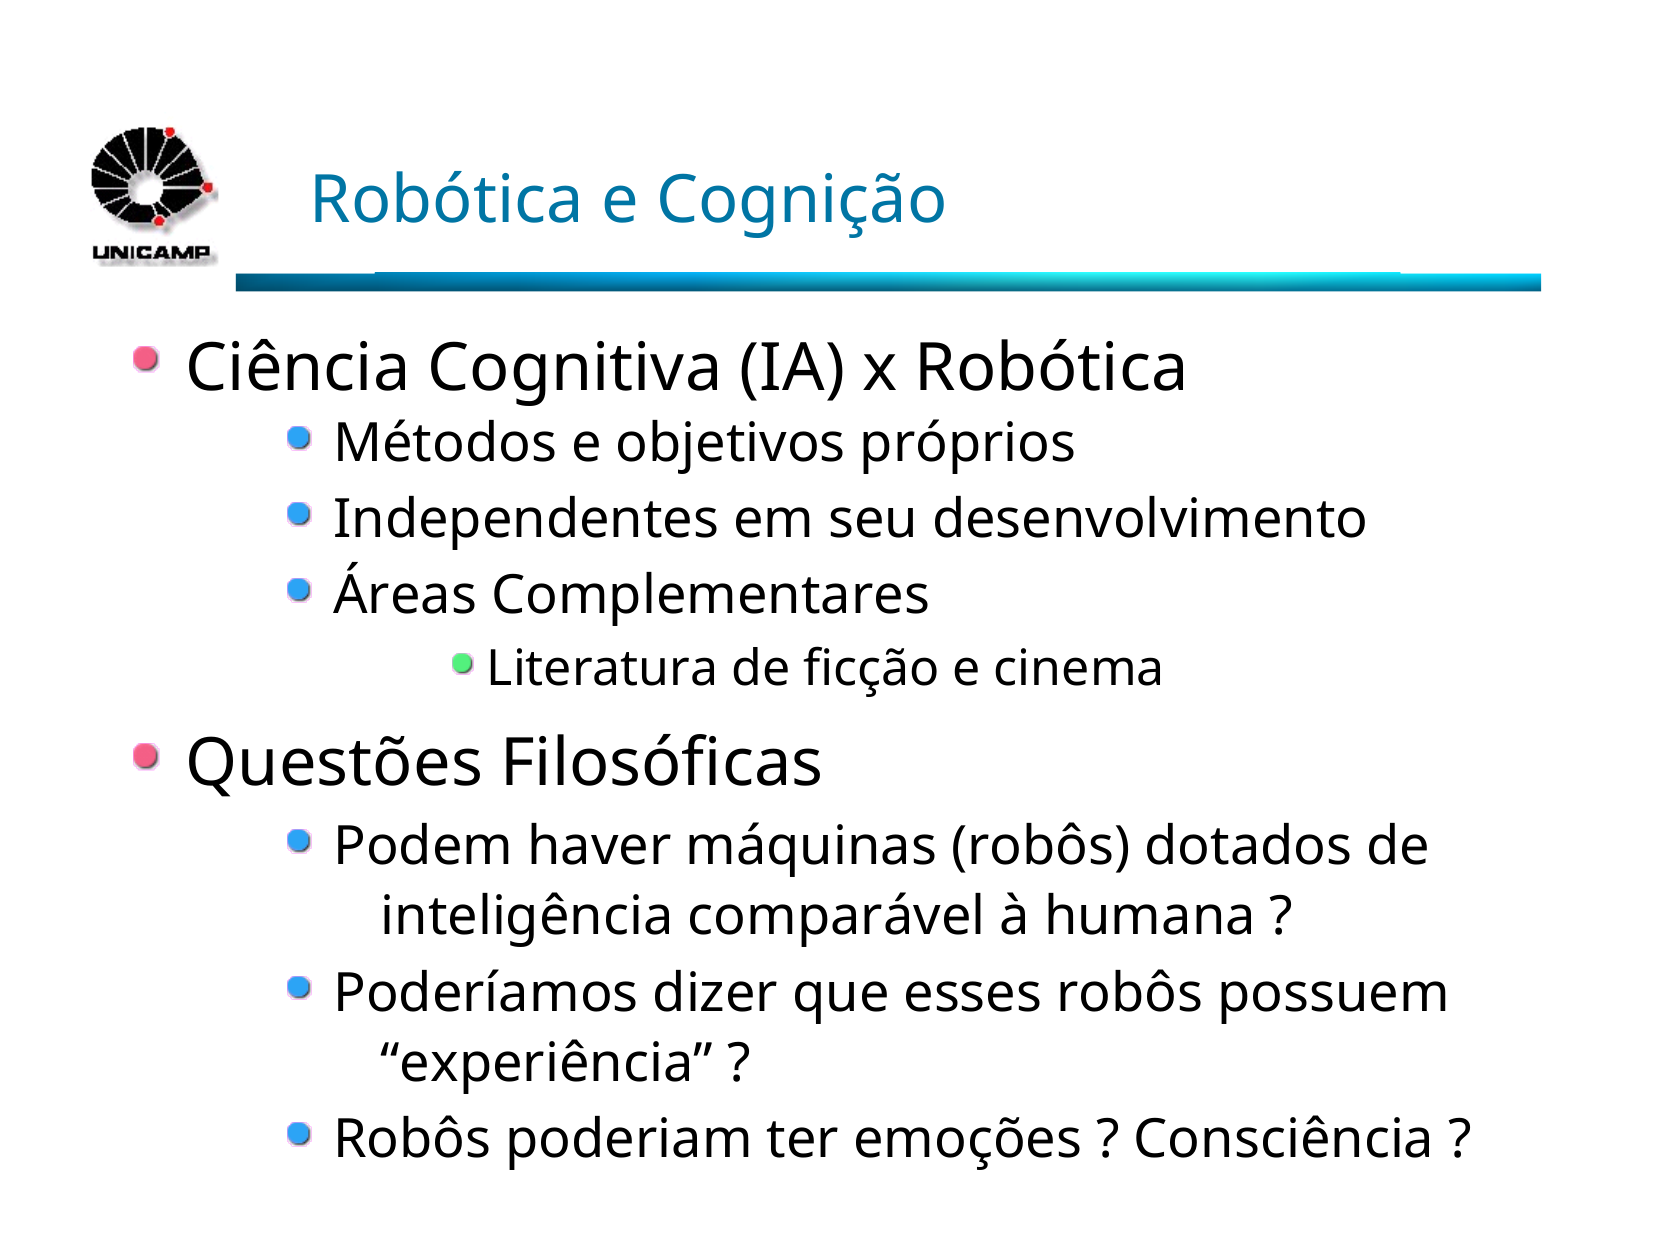

# Robótica e Cognição
Ciência Cognitiva (IA) x Robótica
Métodos e objetivos próprios
Independentes em seu desenvolvimento
Áreas Complementares
Literatura de ficção e cinema
Questões Filosóficas
Podem haver máquinas (robôs) dotados de inteligência comparável à humana ?
Poderíamos dizer que esses robôs possuem “experiência” ?
Robôs poderiam ter emoções ? Consciência ?